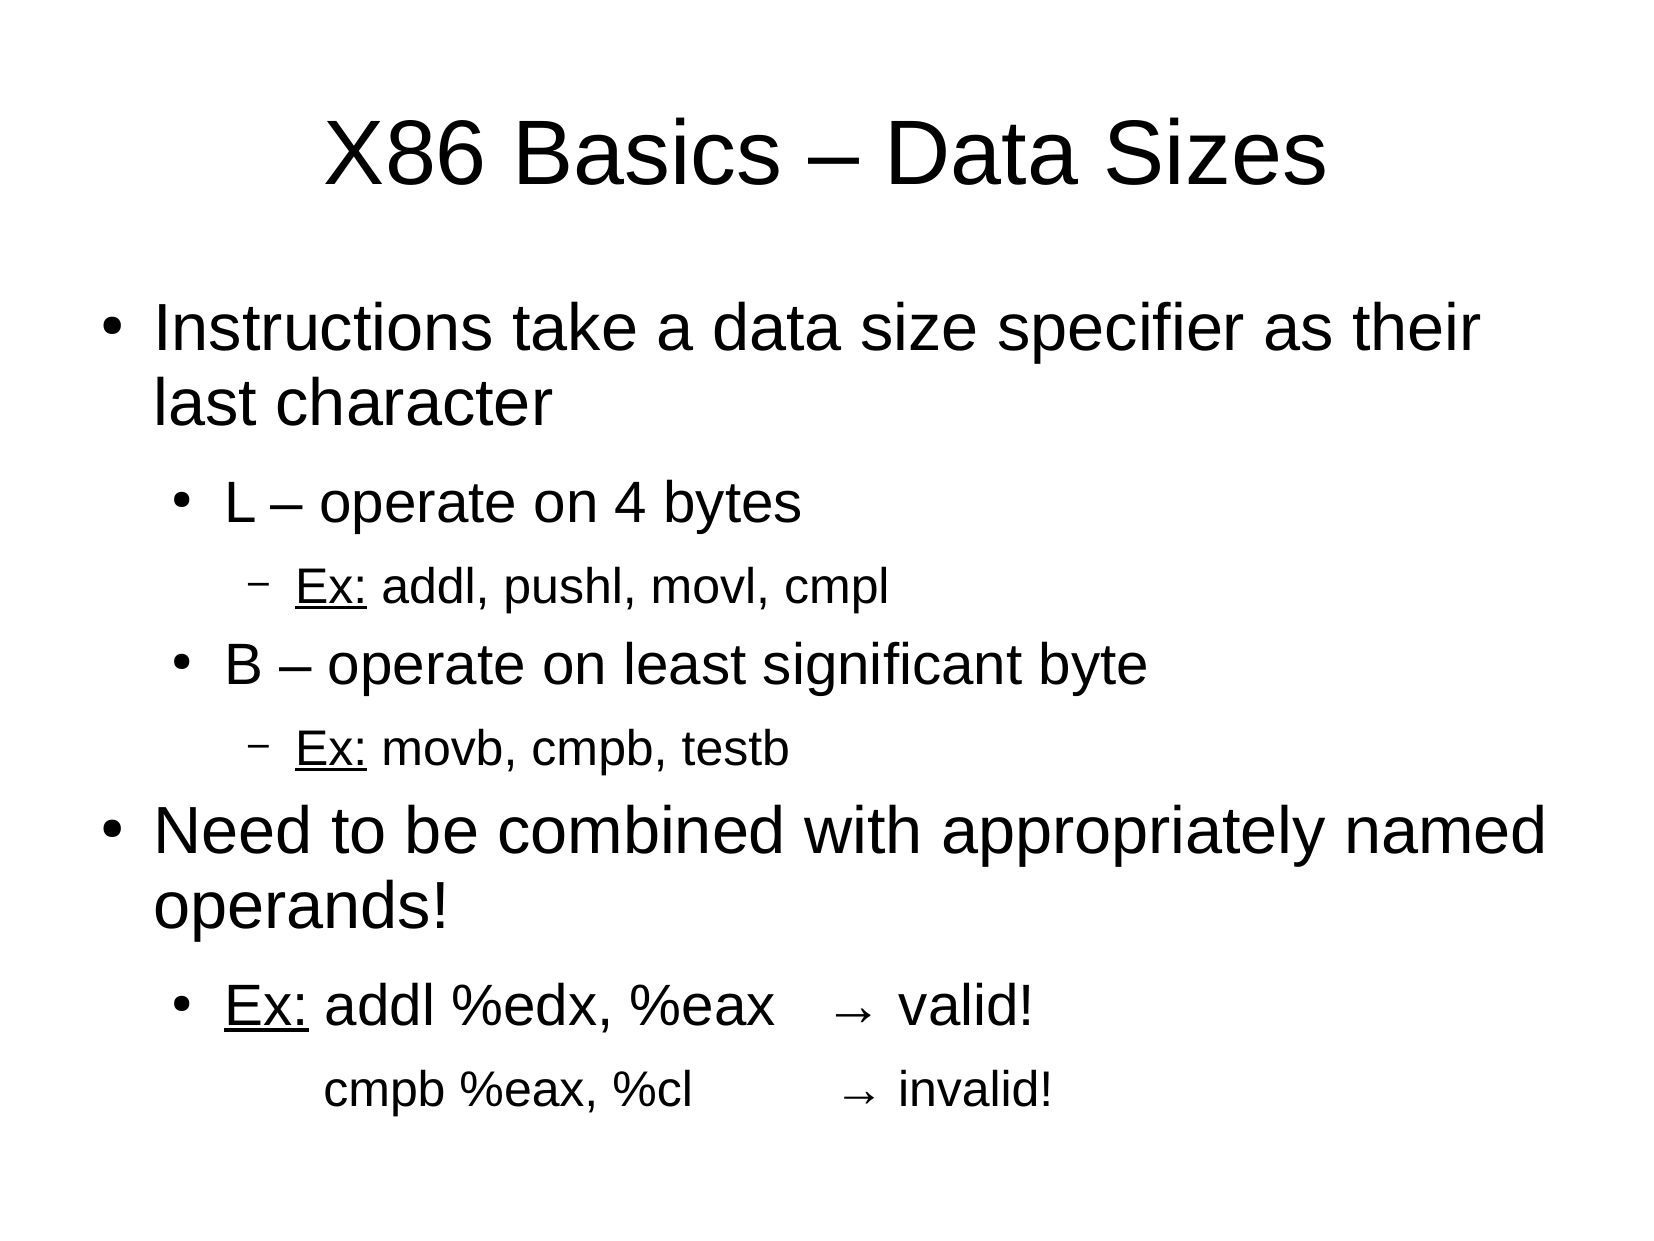

# X86 Basics – Data Sizes
Instructions take a data size specifier as their last character
L – operate on 4 bytes
Ex: addl, pushl, movl, cmpl
B – operate on least significant byte
Ex: movb, cmpb, testb
Need to be combined with appropriately named operands!
Ex: addl %edx, %eax	→ valid!
 cmpb %eax, %cl 		 → invalid!